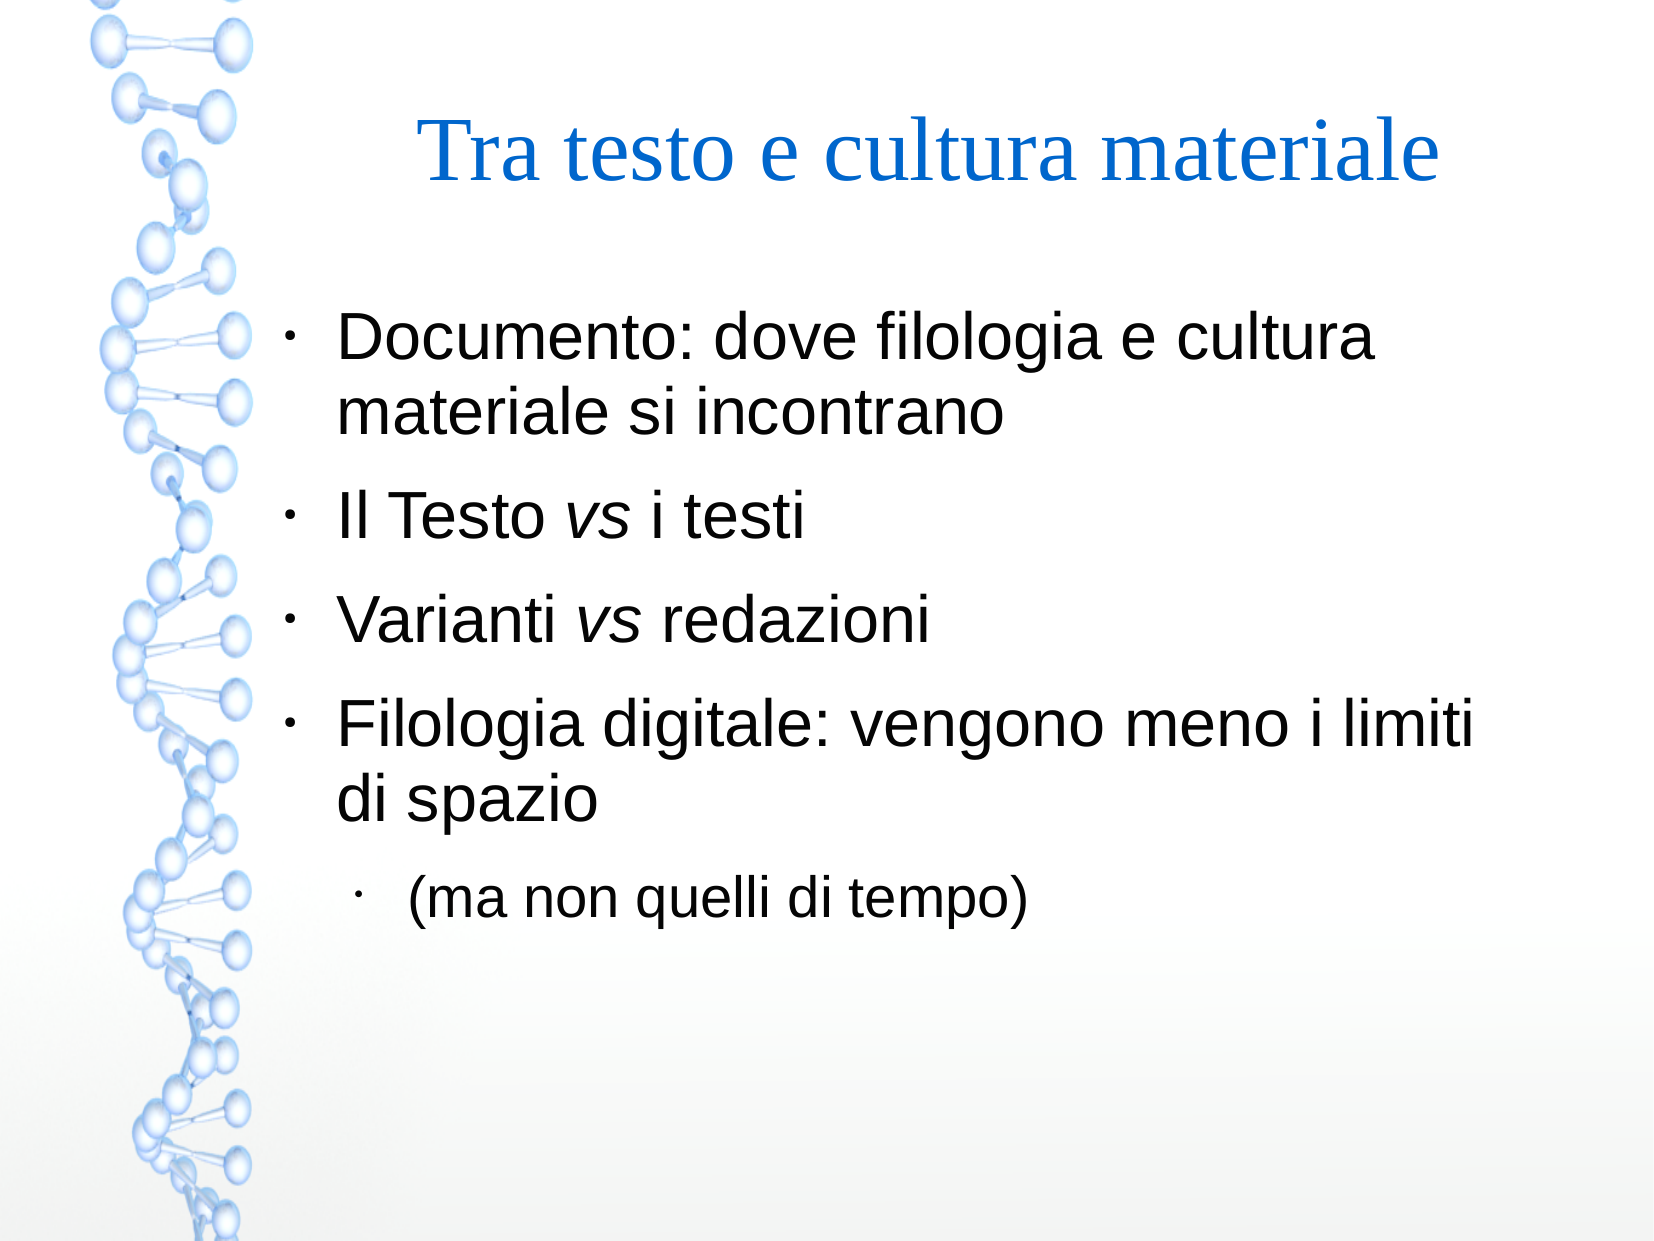

# Tra testo e cultura materiale
Documento: dove filologia e cultura materiale si incontrano
Il Testo vs i testi
Varianti vs redazioni
Filologia digitale: vengono meno i limiti di spazio
(ma non quelli di tempo)